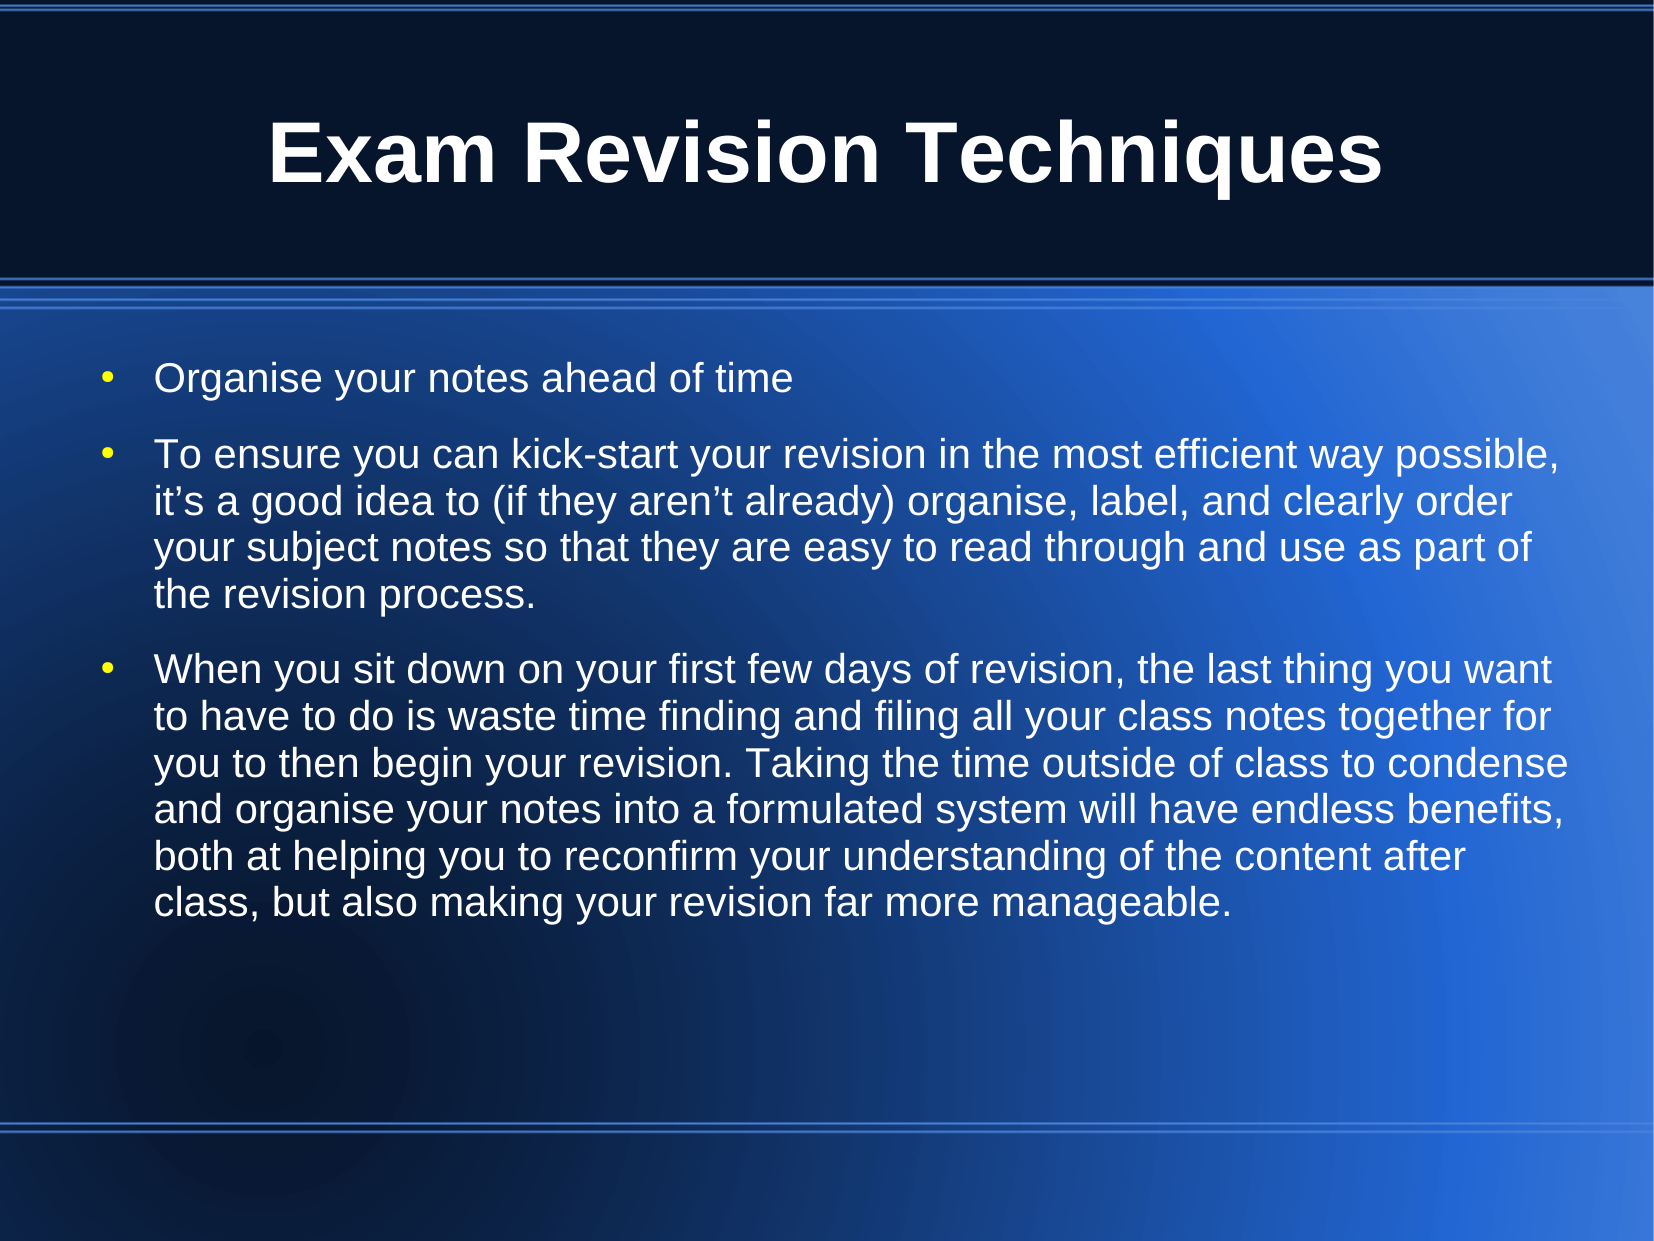

# Exam Revision Techniques
Organise your notes ahead of time
To ensure you can kick-start your revision in the most efficient way possible, it’s a good idea to (if they aren’t already) organise, label, and clearly order your subject notes so that they are easy to read through and use as part of the revision process.
When you sit down on your first few days of revision, the last thing you want to have to do is waste time finding and filing all your class notes together for you to then begin your revision. Taking the time outside of class to condense and organise your notes into a formulated system will have endless benefits, both at helping you to reconfirm your understanding of the content after class, but also making your revision far more manageable.